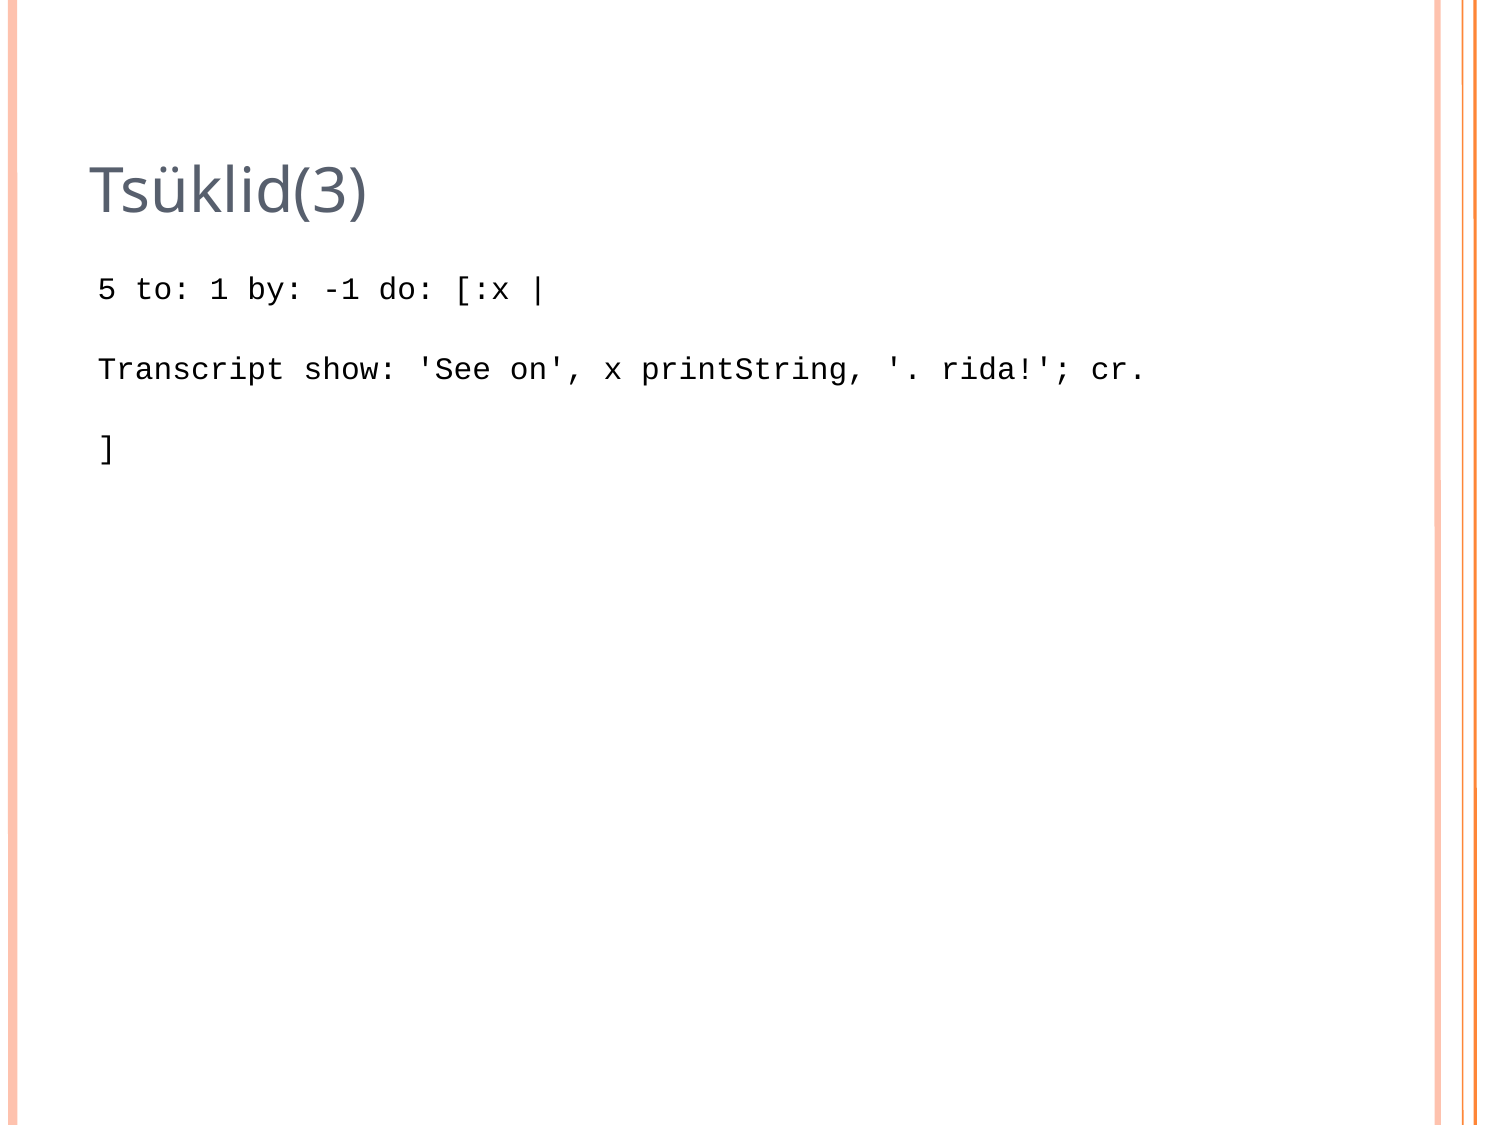

# Tsüklid(3)
5 to: 1 by: -1 do: [:x |
Transcript show: 'See on', x printString, '. rida!'; cr.
]